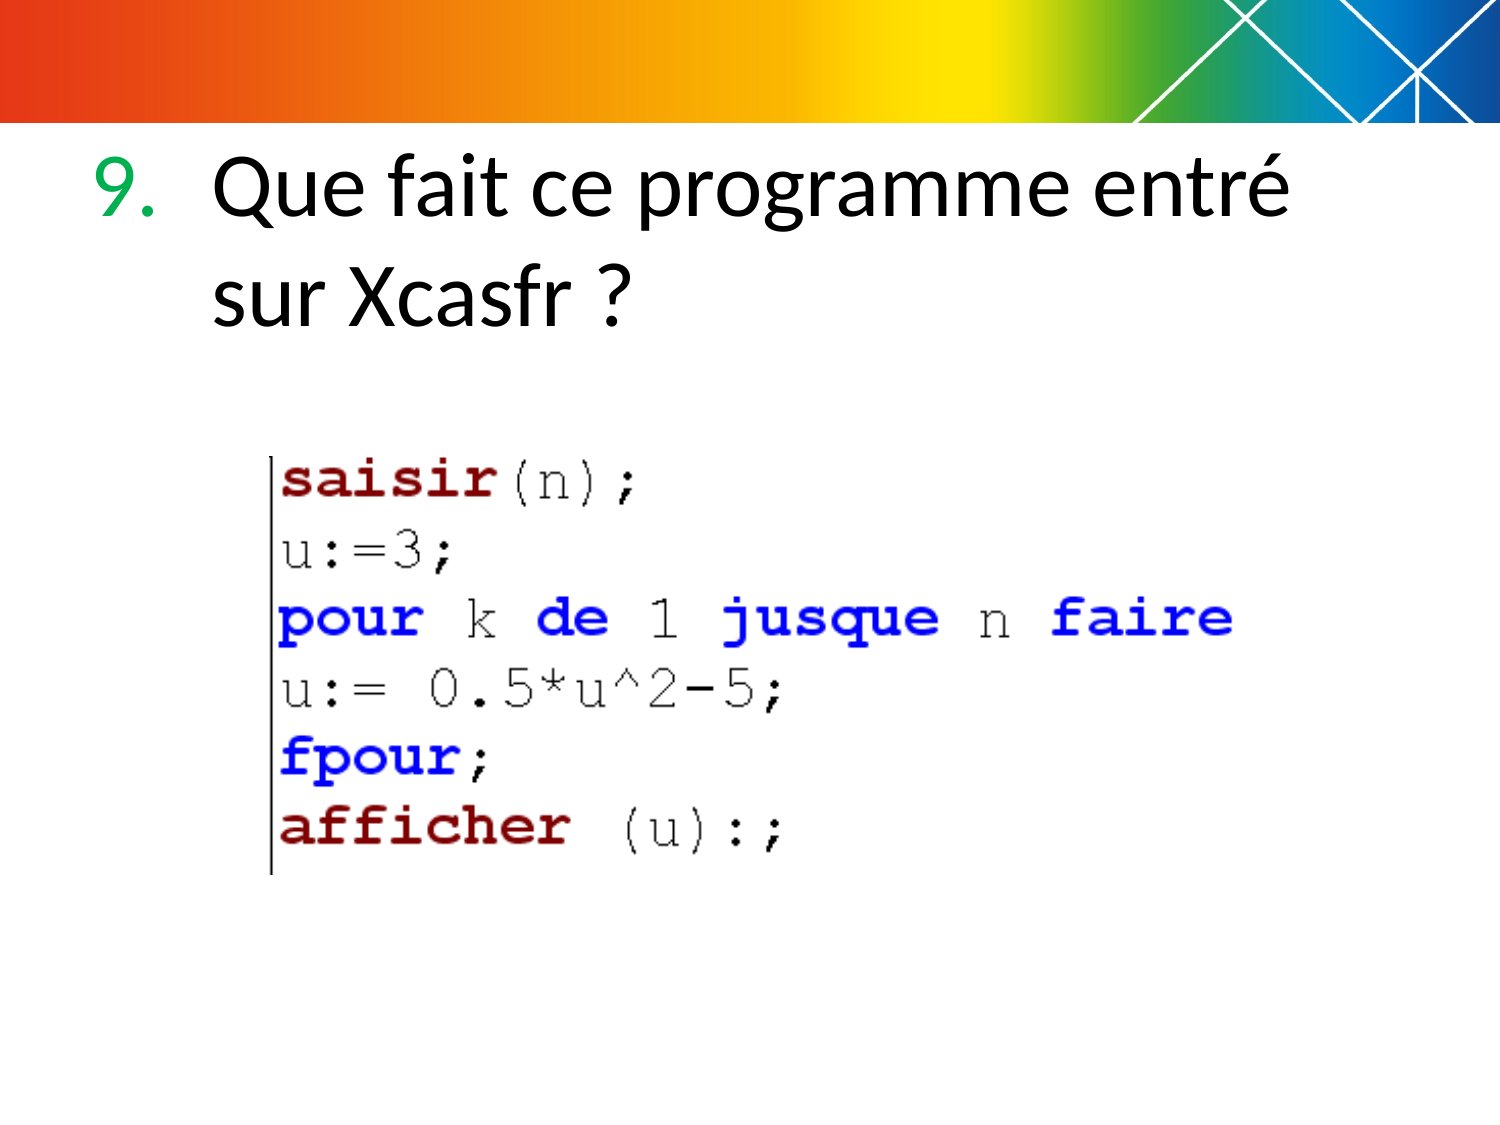

# Que fait ce programme entré sur Xcasfr ?